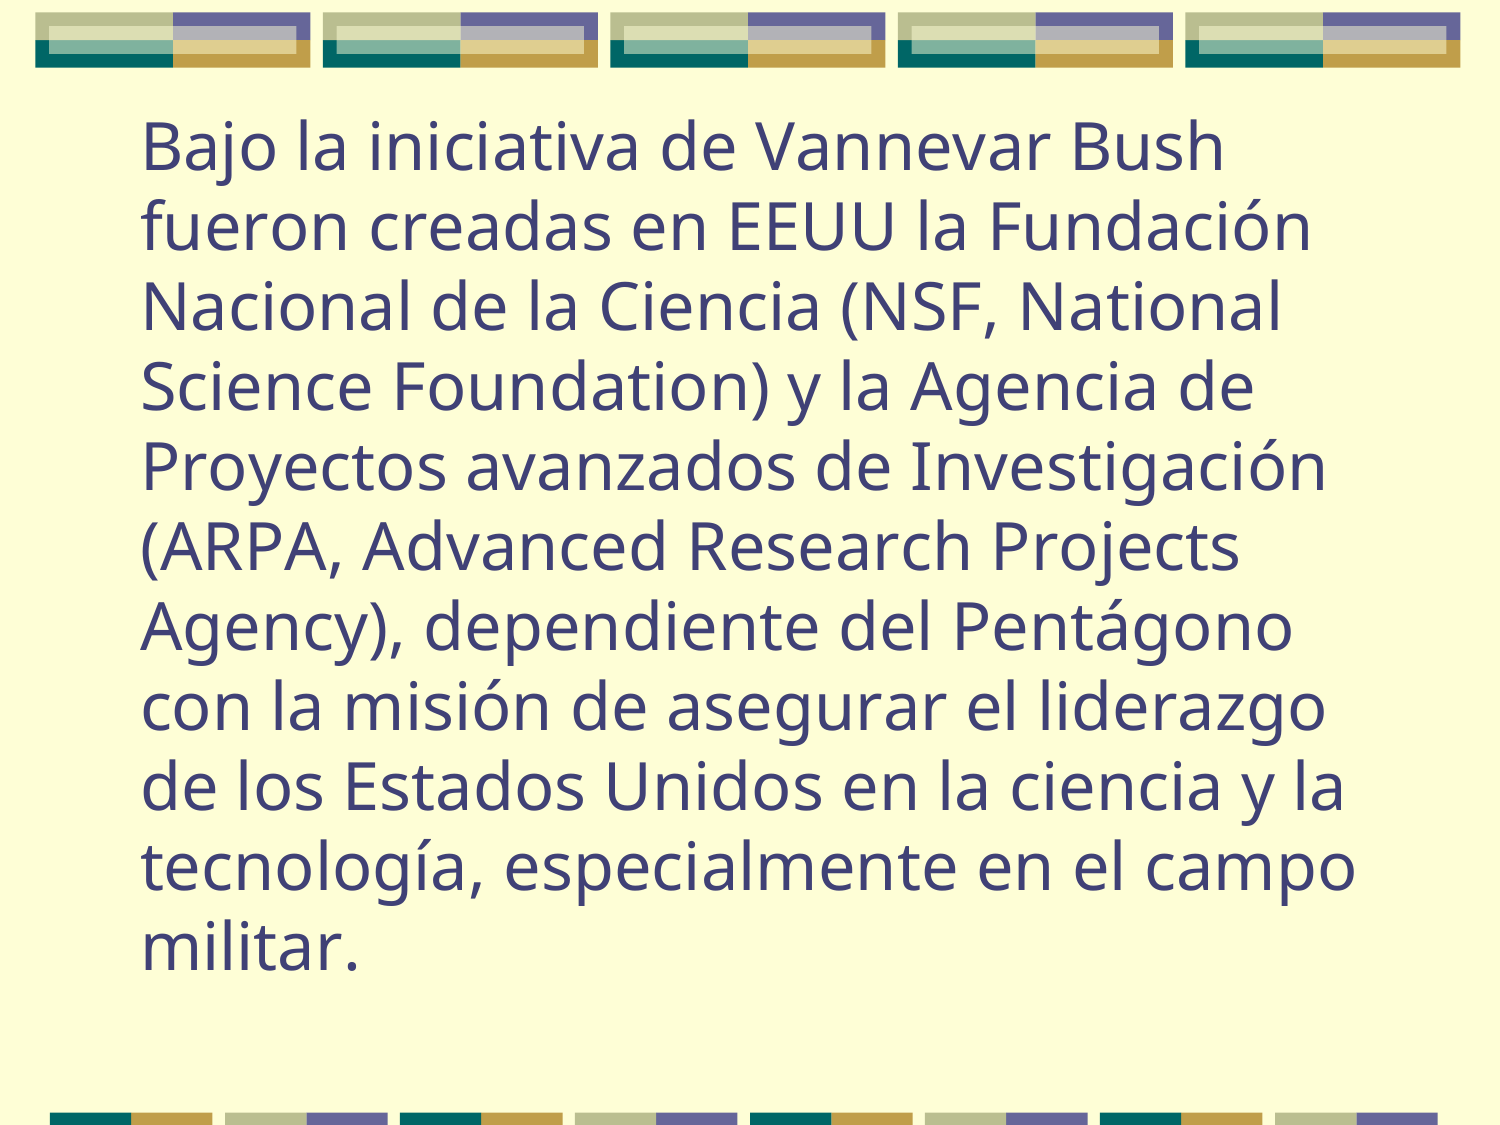

# Bajo la iniciativa de Vannevar Bush fueron creadas en EEUU la Fundación Nacional de la Ciencia (NSF, National Science Foundation) y la Agencia de Proyectos avanzados de Investigación (ARPA, Advanced Research Projects Agency), dependiente del Pentágono con la misión de asegurar el liderazgo de los Estados Unidos en la ciencia y la tecnología, especialmente en el campo militar.